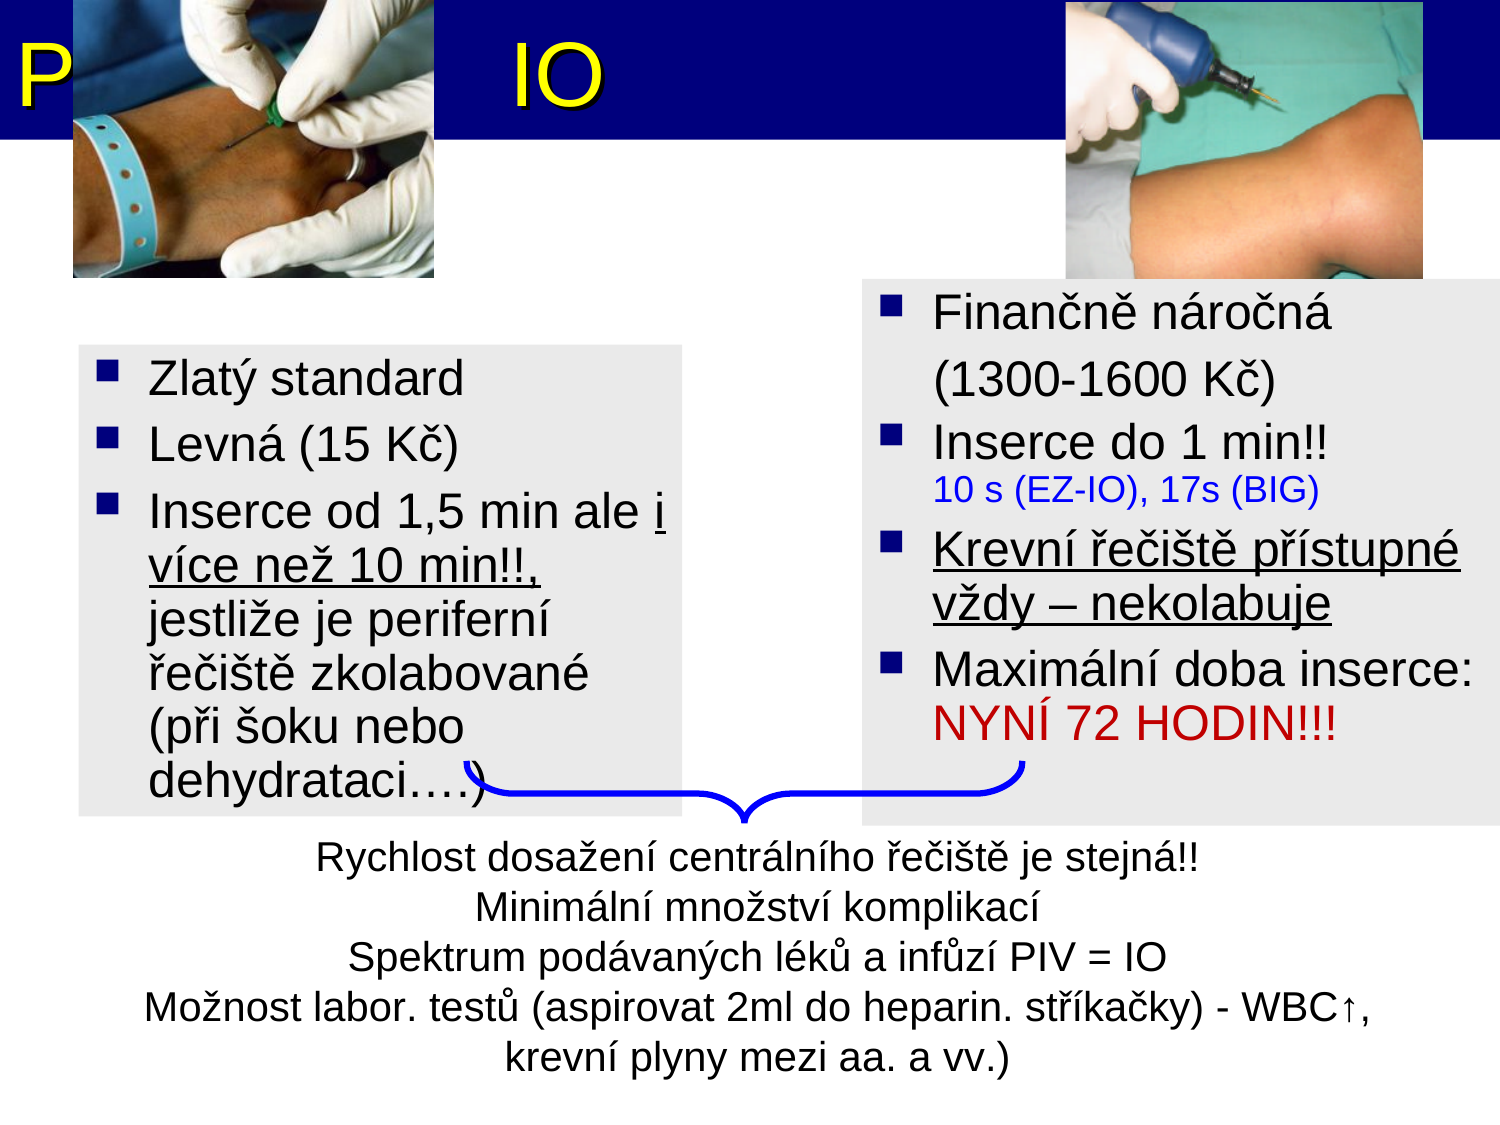

PIV vs. IO
Finančně náročná
 (1300-1600 Kč)
Inserce do 1 min!! 10 s (EZ-IO), 17s (BIG)
Krevní řečiště přístupné vždy – nekolabuje
Maximální doba inserce: NYNÍ 72 HODIN!!!
Zlatý standard
Levná (15 Kč)
Inserce od 1,5 min ale i více než 10 min!!, jestliže je periferní řečiště zkolabované (při šoku nebo dehydrataci….)
Rychlost dosažení centrálního řečiště je stejná!!
Minimální množství komplikací
Spektrum podávaných léků a infůzí PIV = IO
Možnost labor. testů (aspirovat 2ml do heparin. stříkačky) - WBC↑, krevní plyny mezi aa. a vv.)